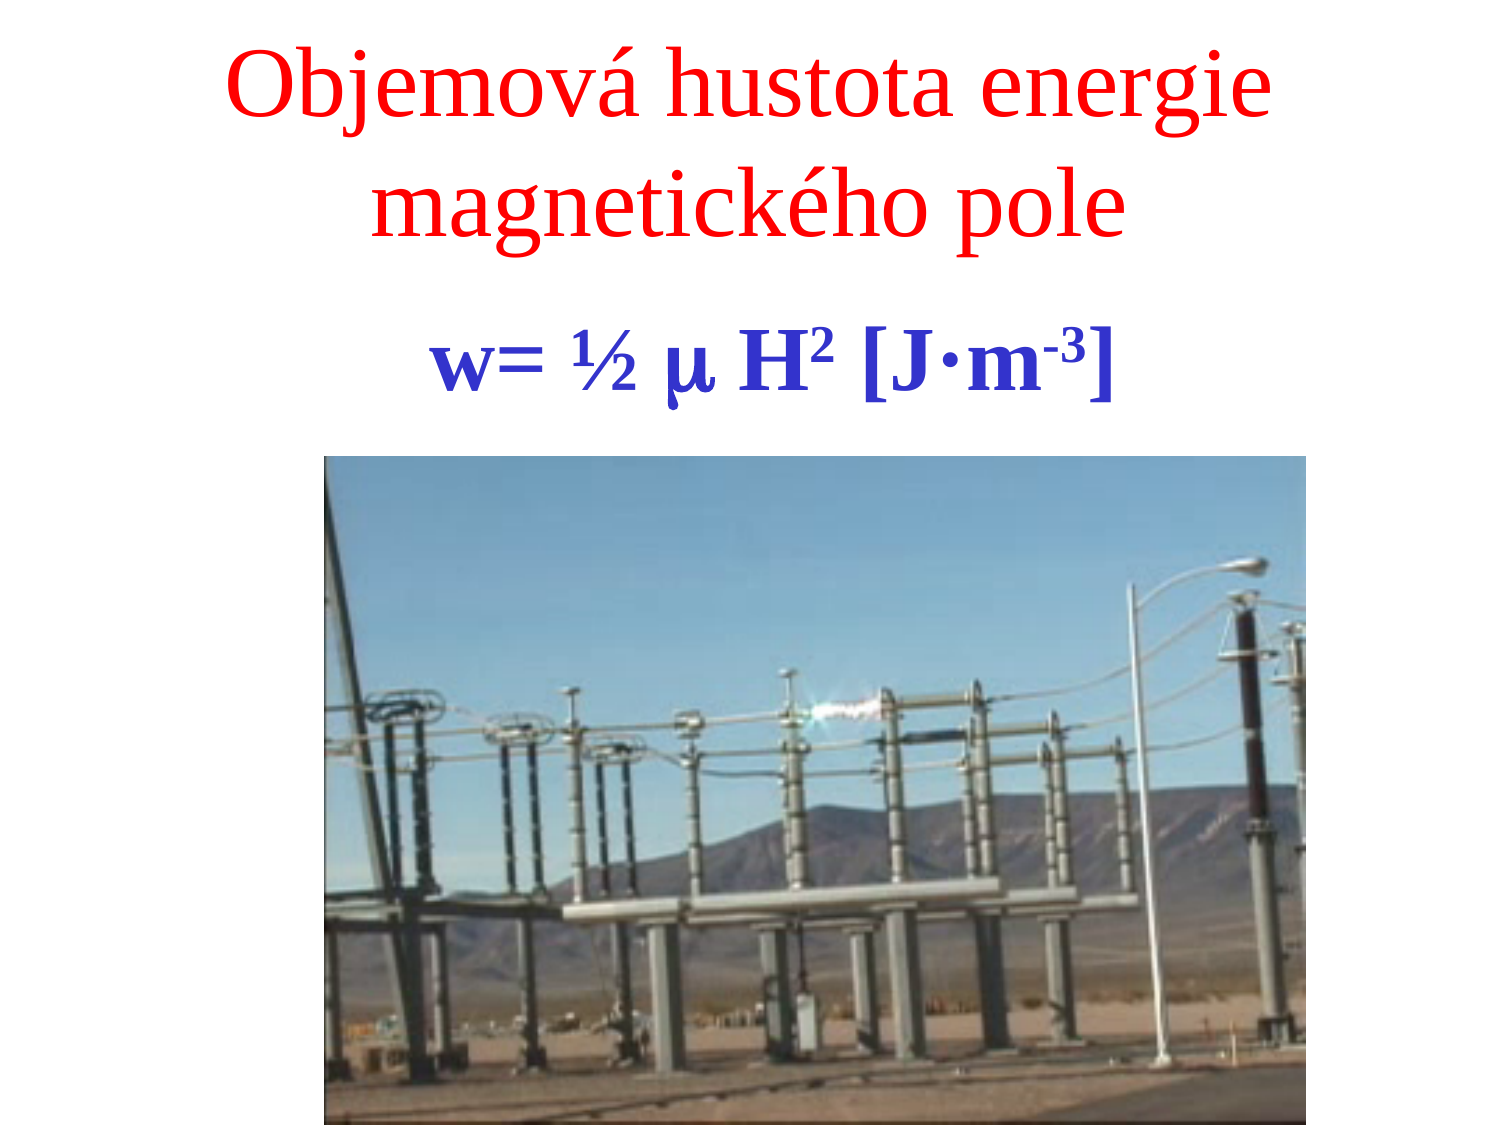

# Objemová hustota energie magnetického pole
w= ½  H2 [J·m-3]